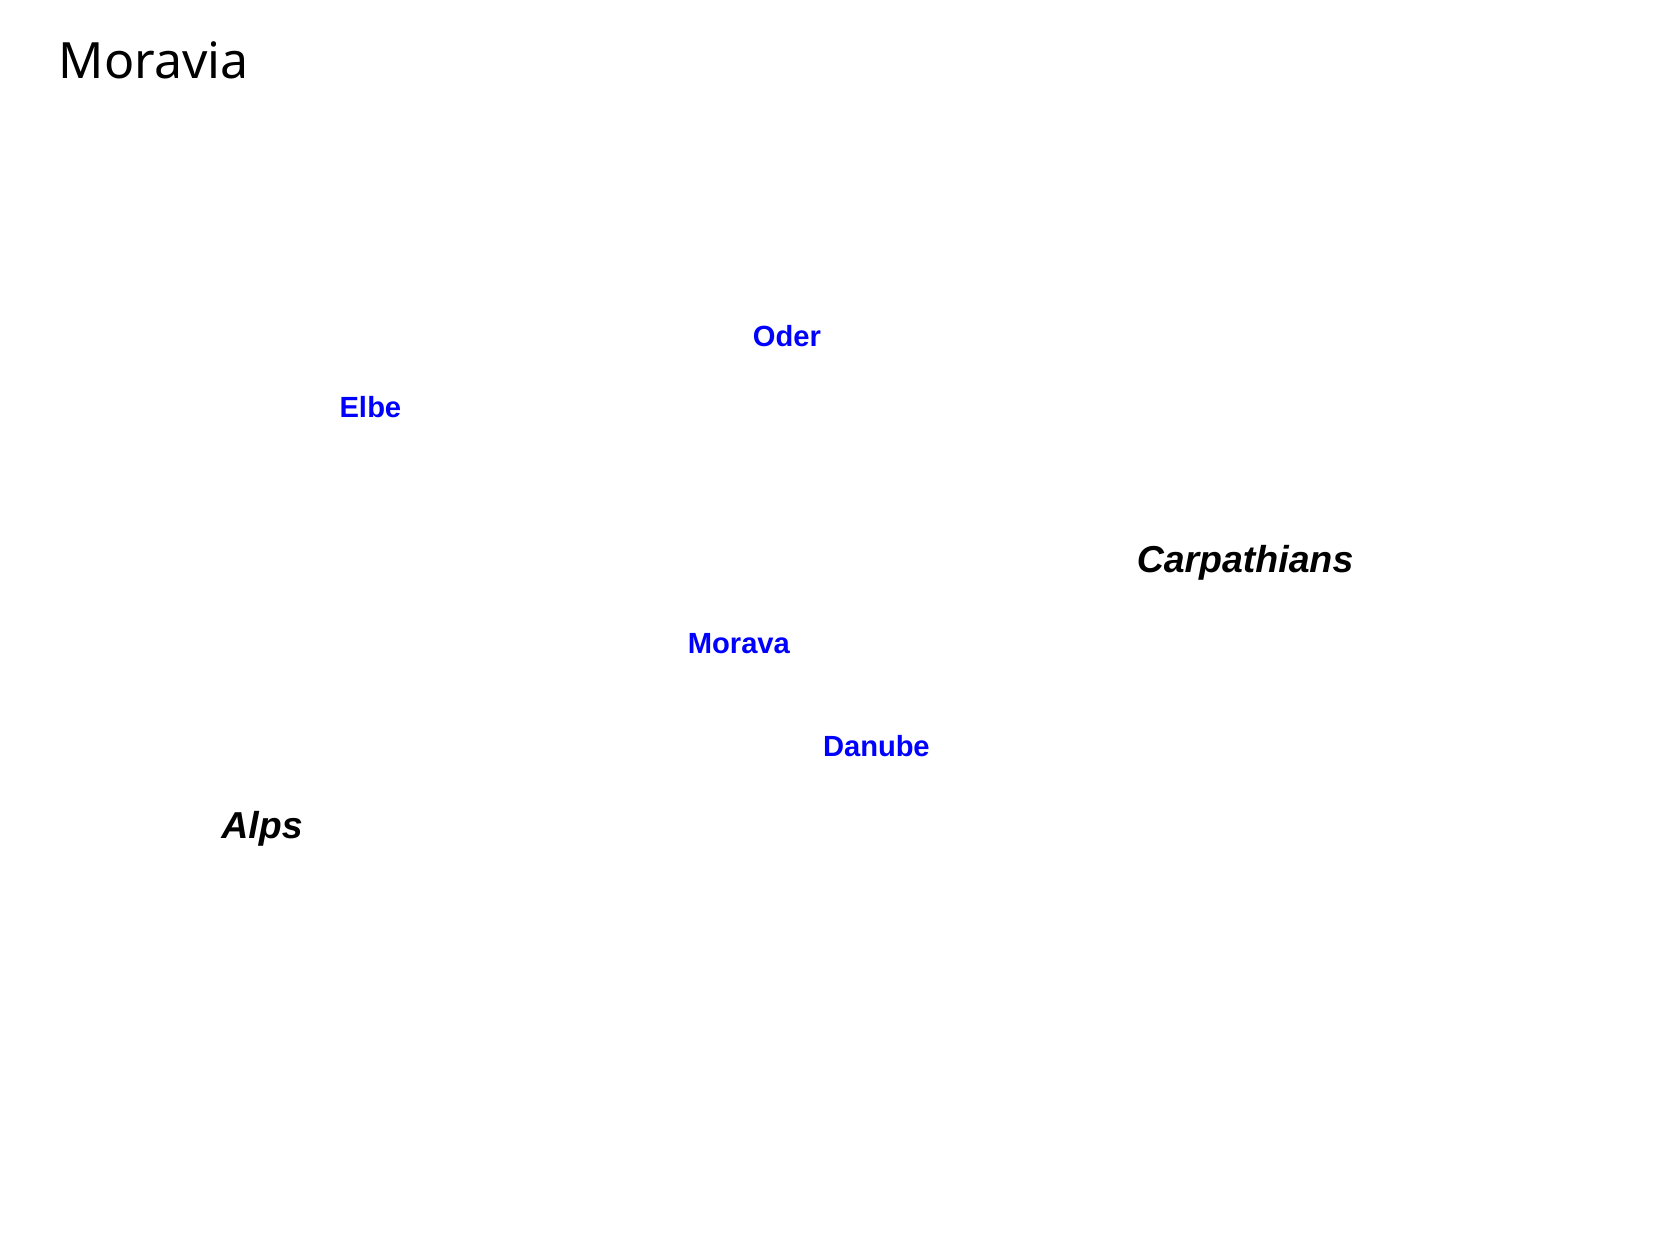

# Moravia
Oder
Elbe
Carpathians
Morava
Danube
Alps